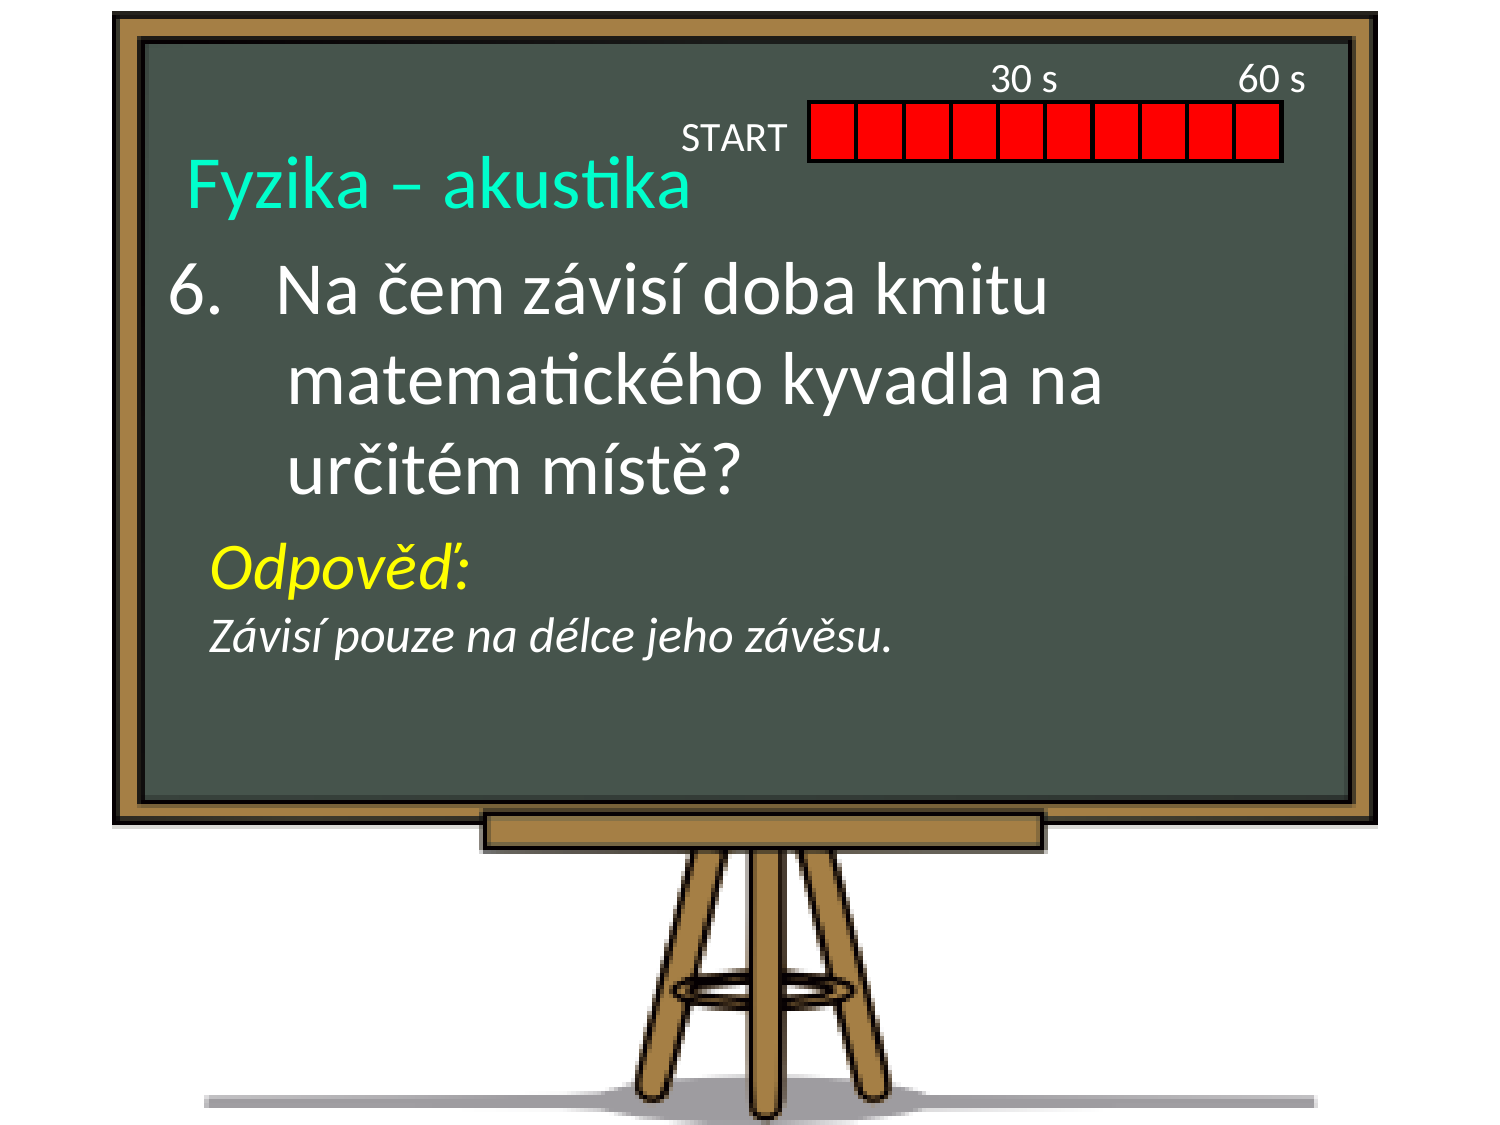

30 s
60 s
START
Fyzika – akustika
6. Na čem závisí doba kmitu
 matematického kyvadla na
 určitém místě?
Odpověď:
Závisí pouze na délce jeho závěsu.